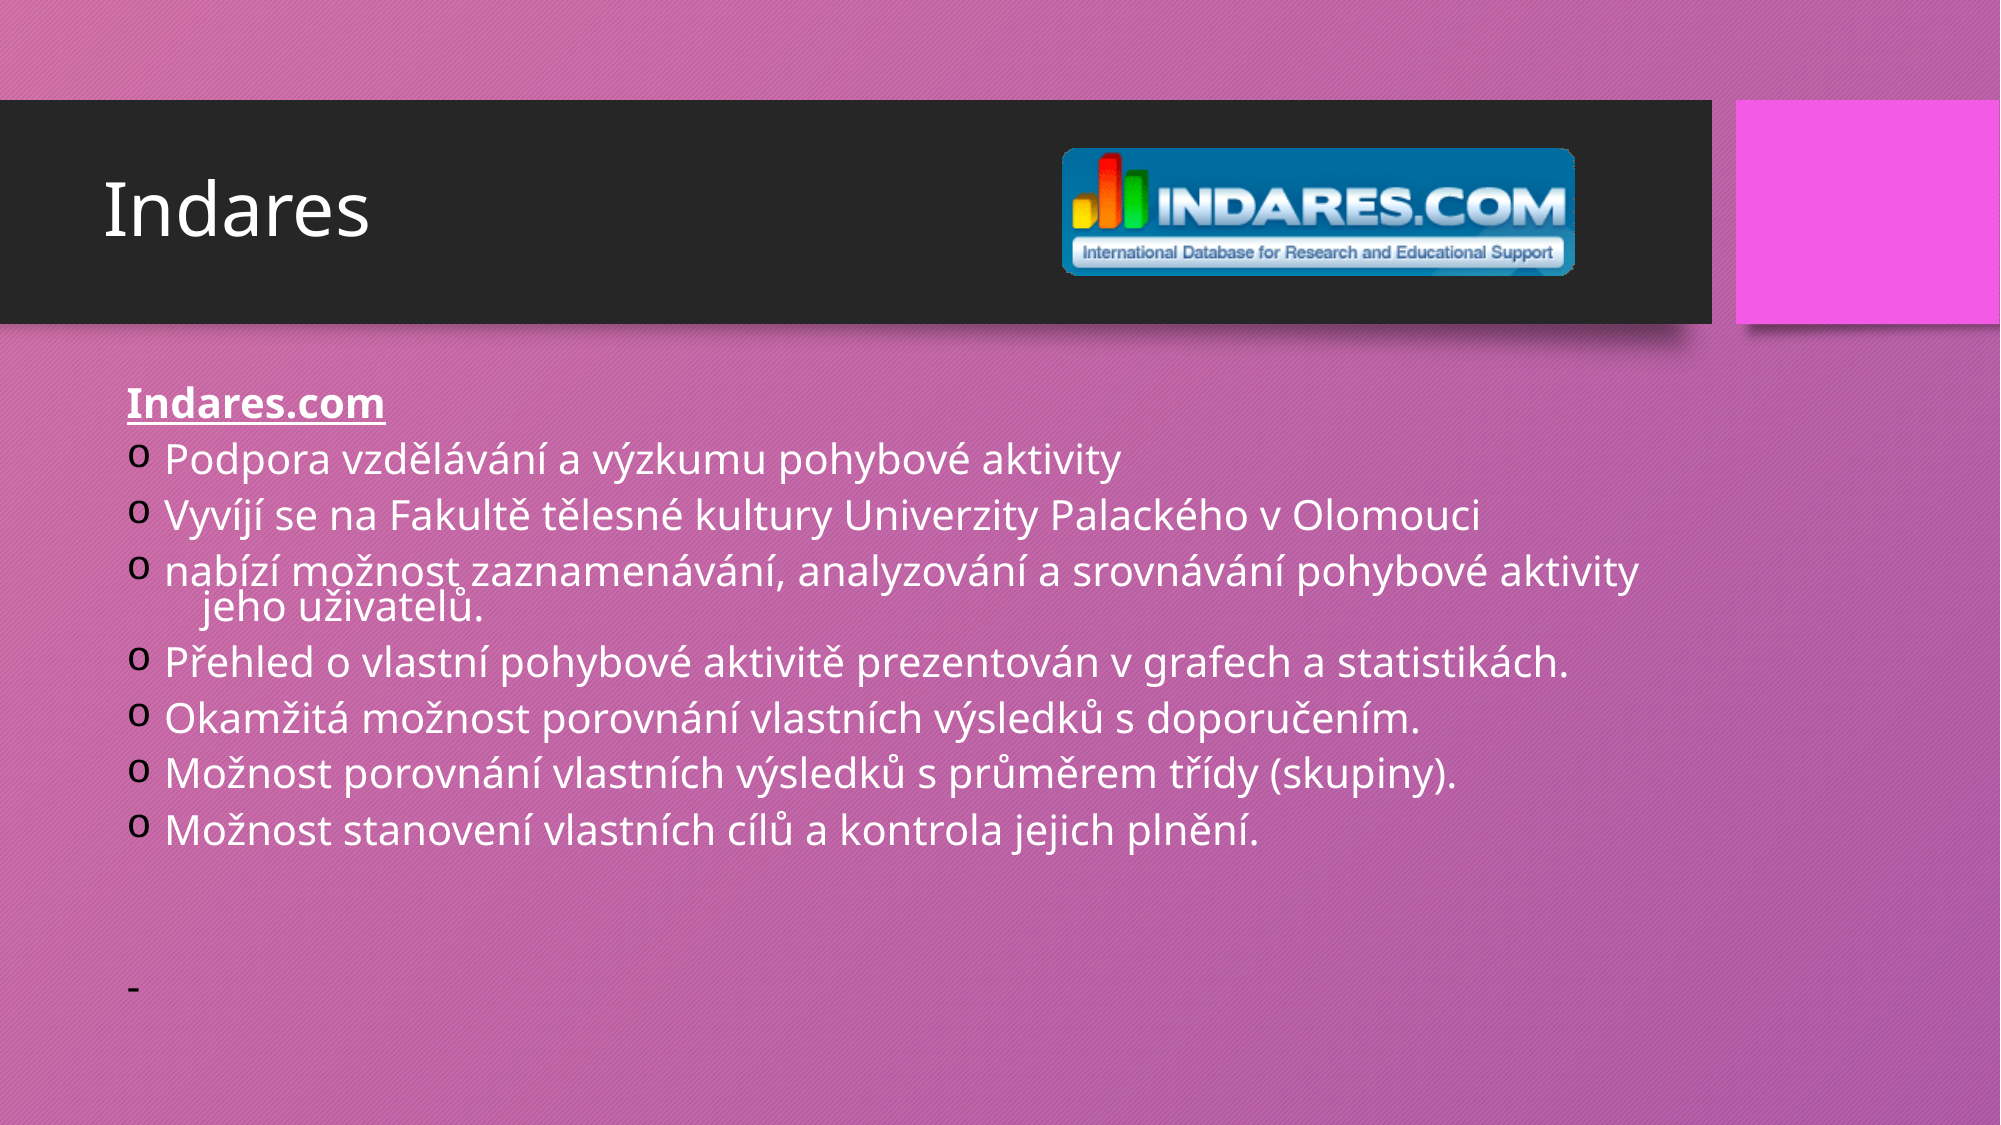

# Indares
Indares.com
Podpora vzdělávání a výzkumu pohybové aktivity
Vyvíjí se na Fakultě tělesné kultury Univerzity Palackého v Olomouci
nabízí možnost zaznamenávání, analyzování a srovnávání pohybové aktivity jeho uživatelů.
Přehled o vlastní pohybové aktivitě prezentován v grafech a statistikách.
Okamžitá možnost porovnání vlastních výsledků s doporučením.
Možnost porovnání vlastních výsledků s průměrem třídy (skupiny).
Možnost stanovení vlastních cílů a kontrola jejich plnění.